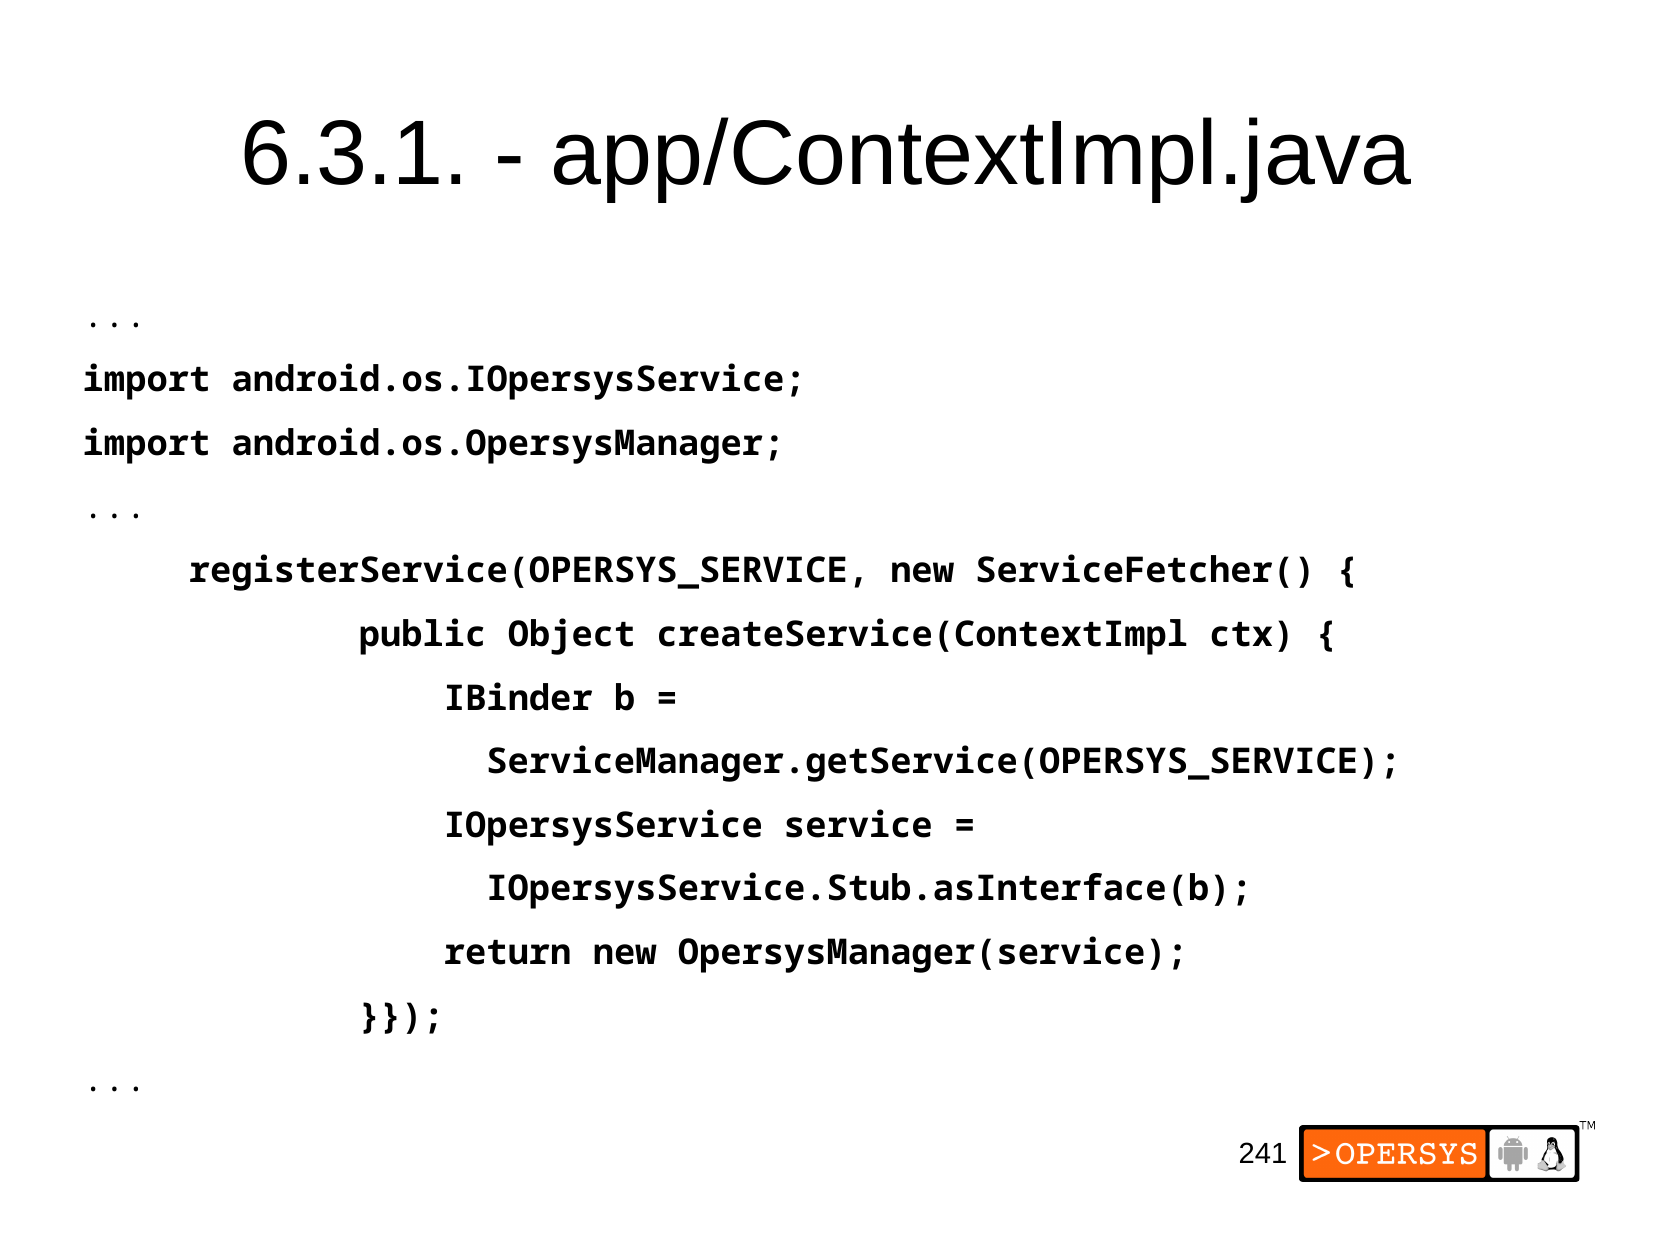

# 6.3.1. - app/ContextImpl.java
...
import android.os.IOpersysService;
import android.os.OpersysManager;
...
 registerService(OPERSYS_SERVICE, new ServiceFetcher() {
 public Object createService(ContextImpl ctx) {
 IBinder b =
 ServiceManager.getService(OPERSYS_SERVICE);
 IOpersysService service =
 IOpersysService.Stub.asInterface(b);
 return new OpersysManager(service);
 }});
...